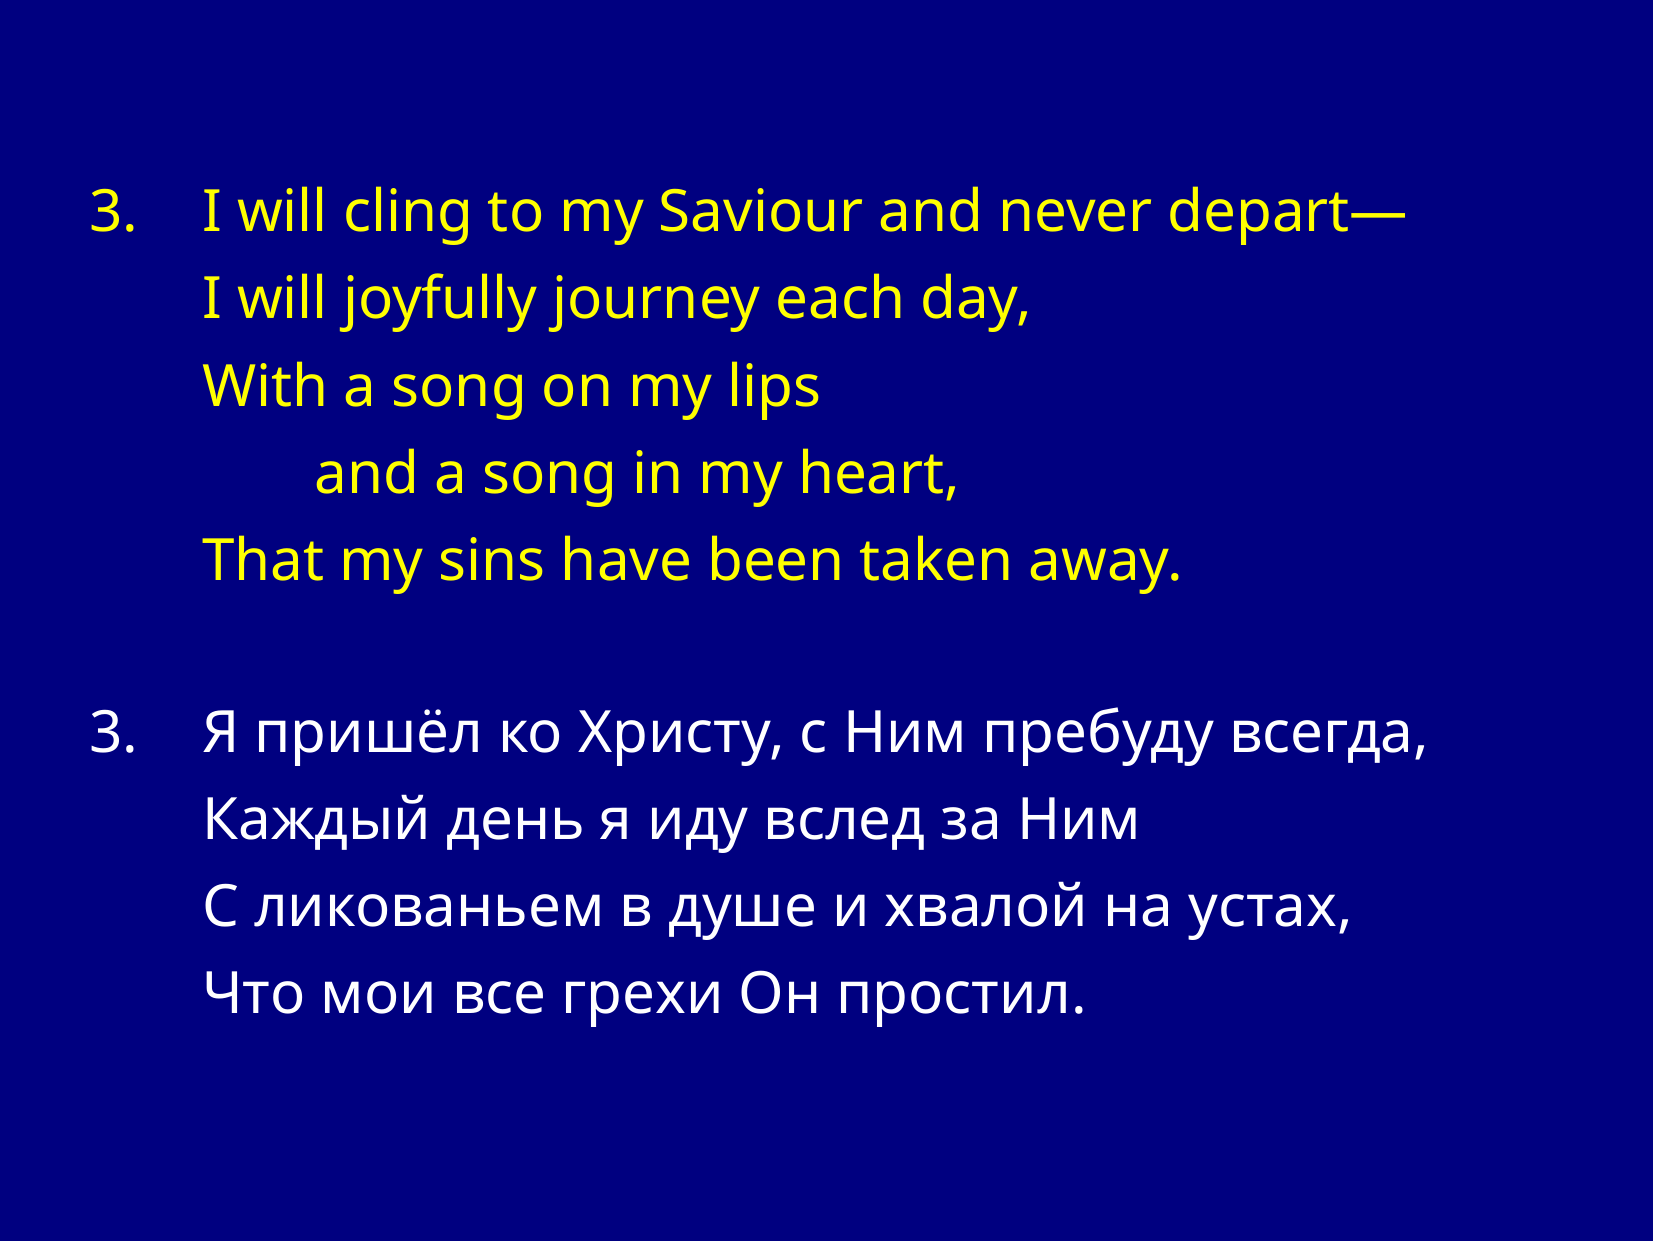

3.	I will cling to my Saviour and never depart—
	I will joyfully journey each day,
	With a song on my lips
		and a song in my heart,
	That my sins have been taken away.
3.	Я пришёл ко Христу, с Ним пребуду всегда,
	Каждый день я иду вслед за Ним
	С ликованьем в душе и хвалой на устах,
	Что мои все грехи Он простил.